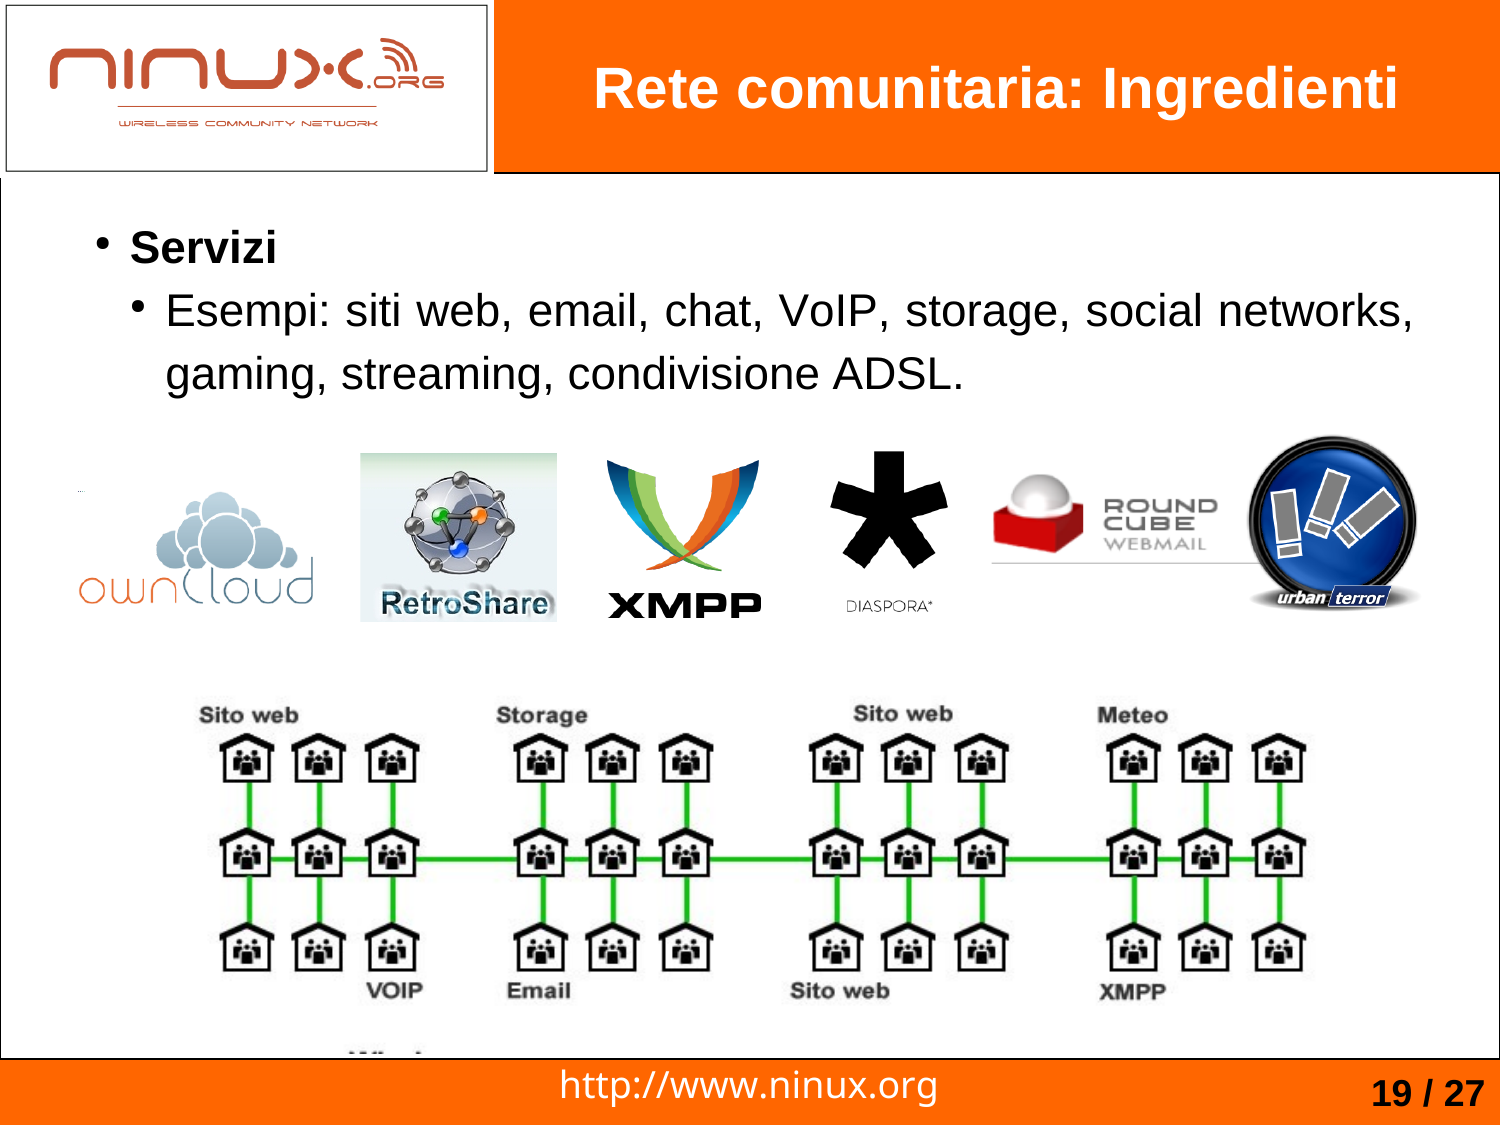

# Rete comunitaria: Ingredienti
Servizi
Esempi: siti web, email, chat, VoIP, storage, social networks, gaming, streaming, condivisione ADSL.
http://www.ninux.org